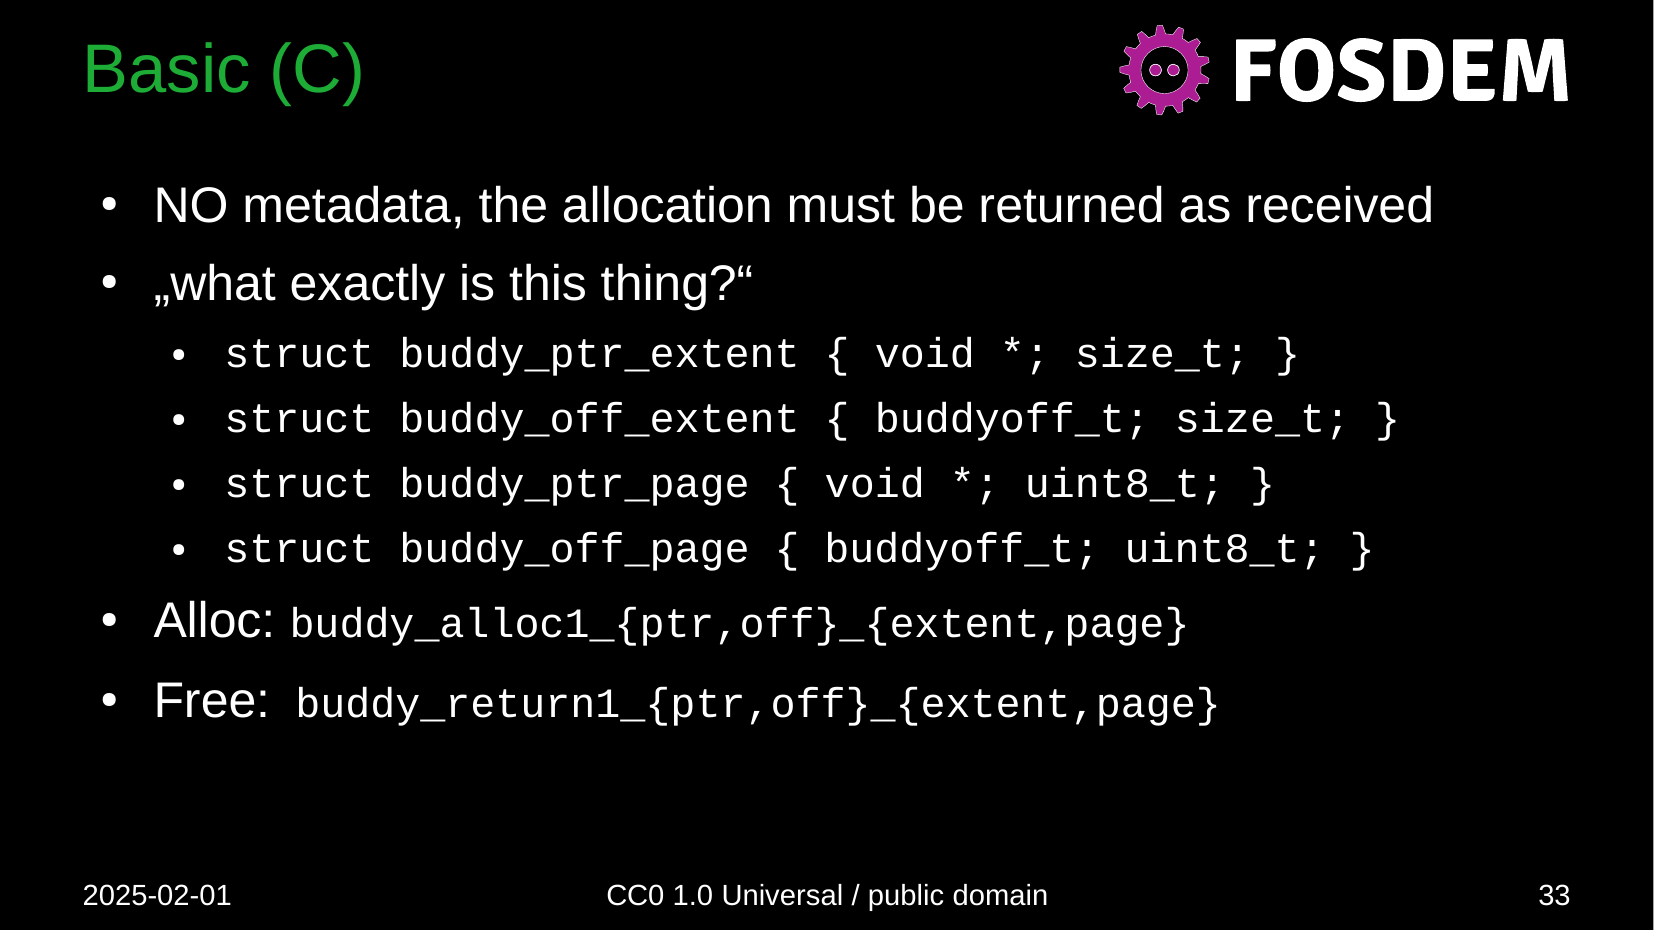

# Basic (C)
NO metadata, the allocation must be returned as received
„what exactly is this thing?“
struct buddy_ptr_extent { void *; size_t; }
struct buddy_off_extent { buddyoff_t; size_t; }
struct buddy_ptr_page { void *; uint8_t; }
struct buddy_off_page { buddyoff_t; uint8_t; }
Alloc: buddy_alloc1_{ptr,off}_{extent,page}
Free: buddy_return1_{ptr,off}_{extent,page}
2025-02-01
CC0 1.0 Universal / public domain
33